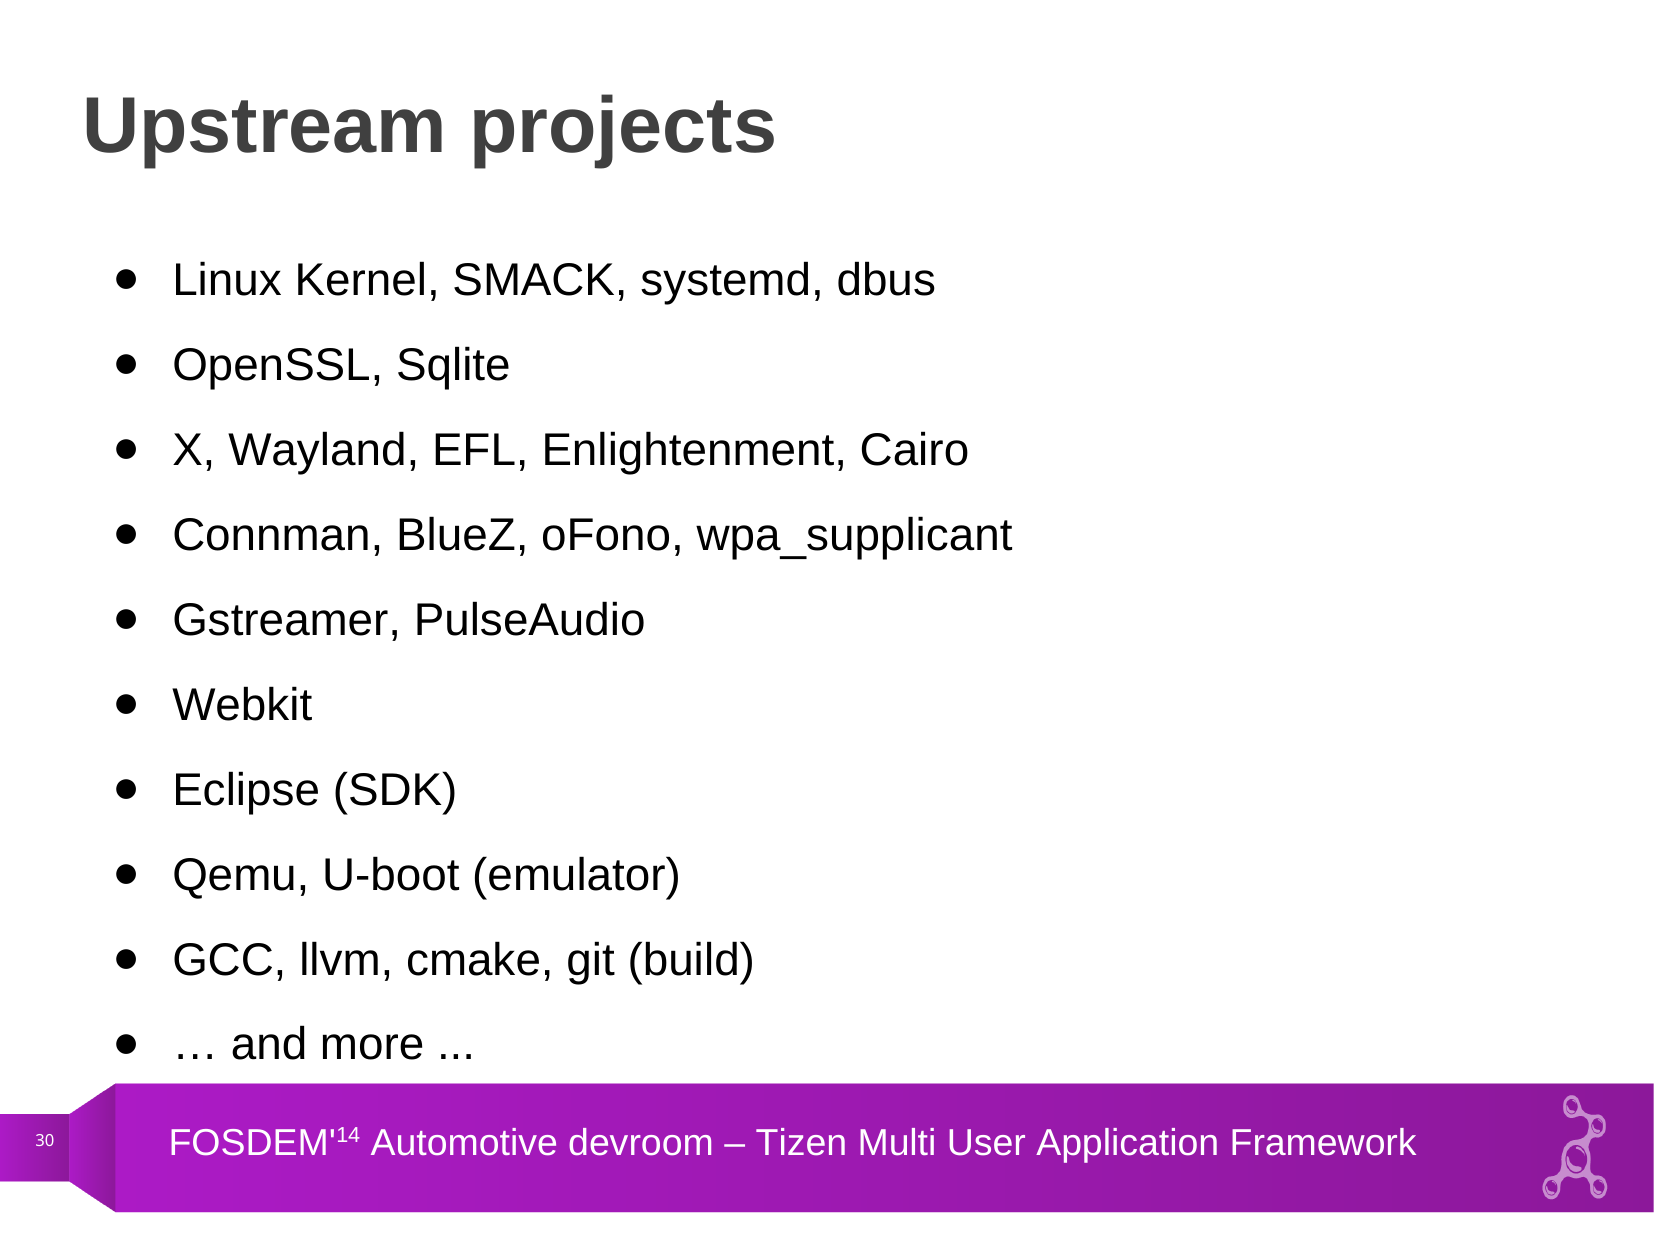

# Upstream projects
Linux Kernel, SMACK, systemd, dbus
OpenSSL, Sqlite
X, Wayland, EFL, Enlightenment, Cairo
Connman, BlueZ, oFono, wpa_supplicant
Gstreamer, PulseAudio
Webkit
Eclipse (SDK)
Qemu, U-boot (emulator)
GCC, llvm, cmake, git (build)
… and more ...